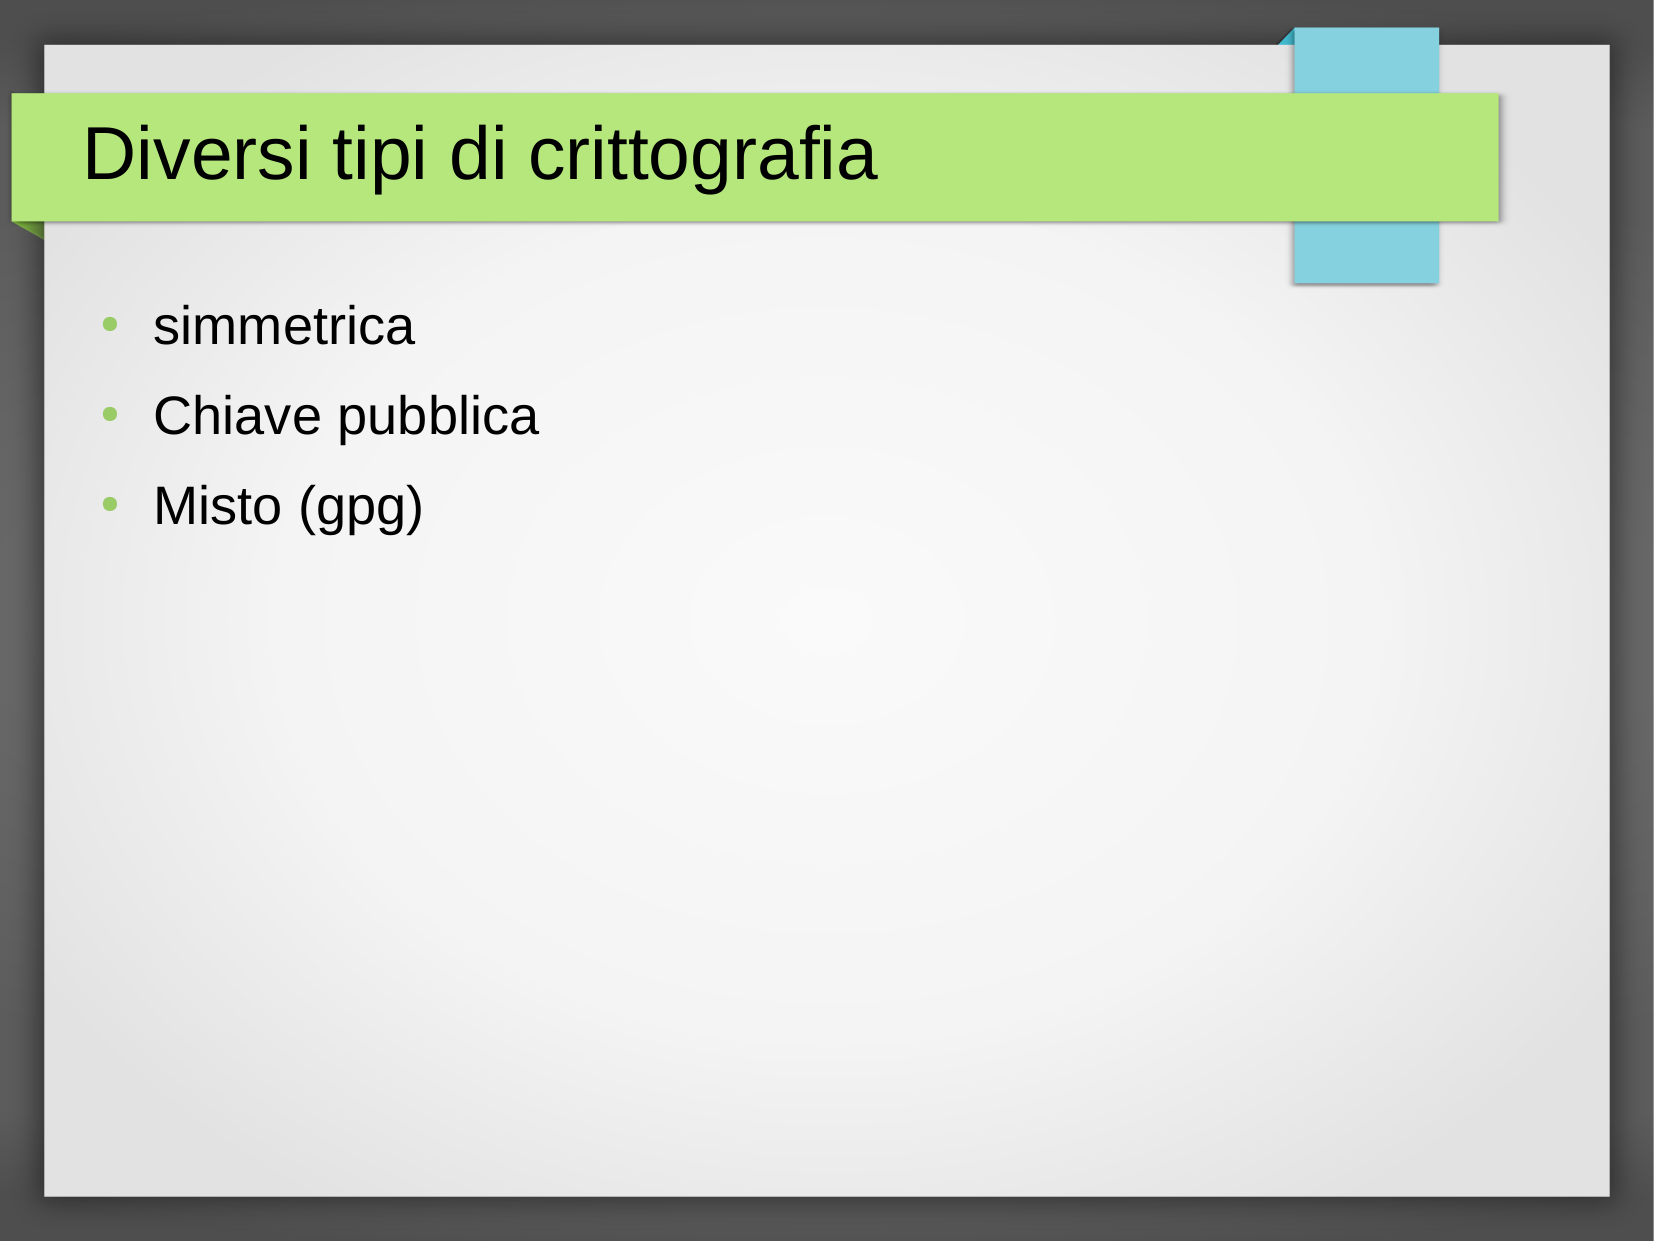

# Diversi tipi di crittografia
simmetrica
Chiave pubblica
Misto (gpg)